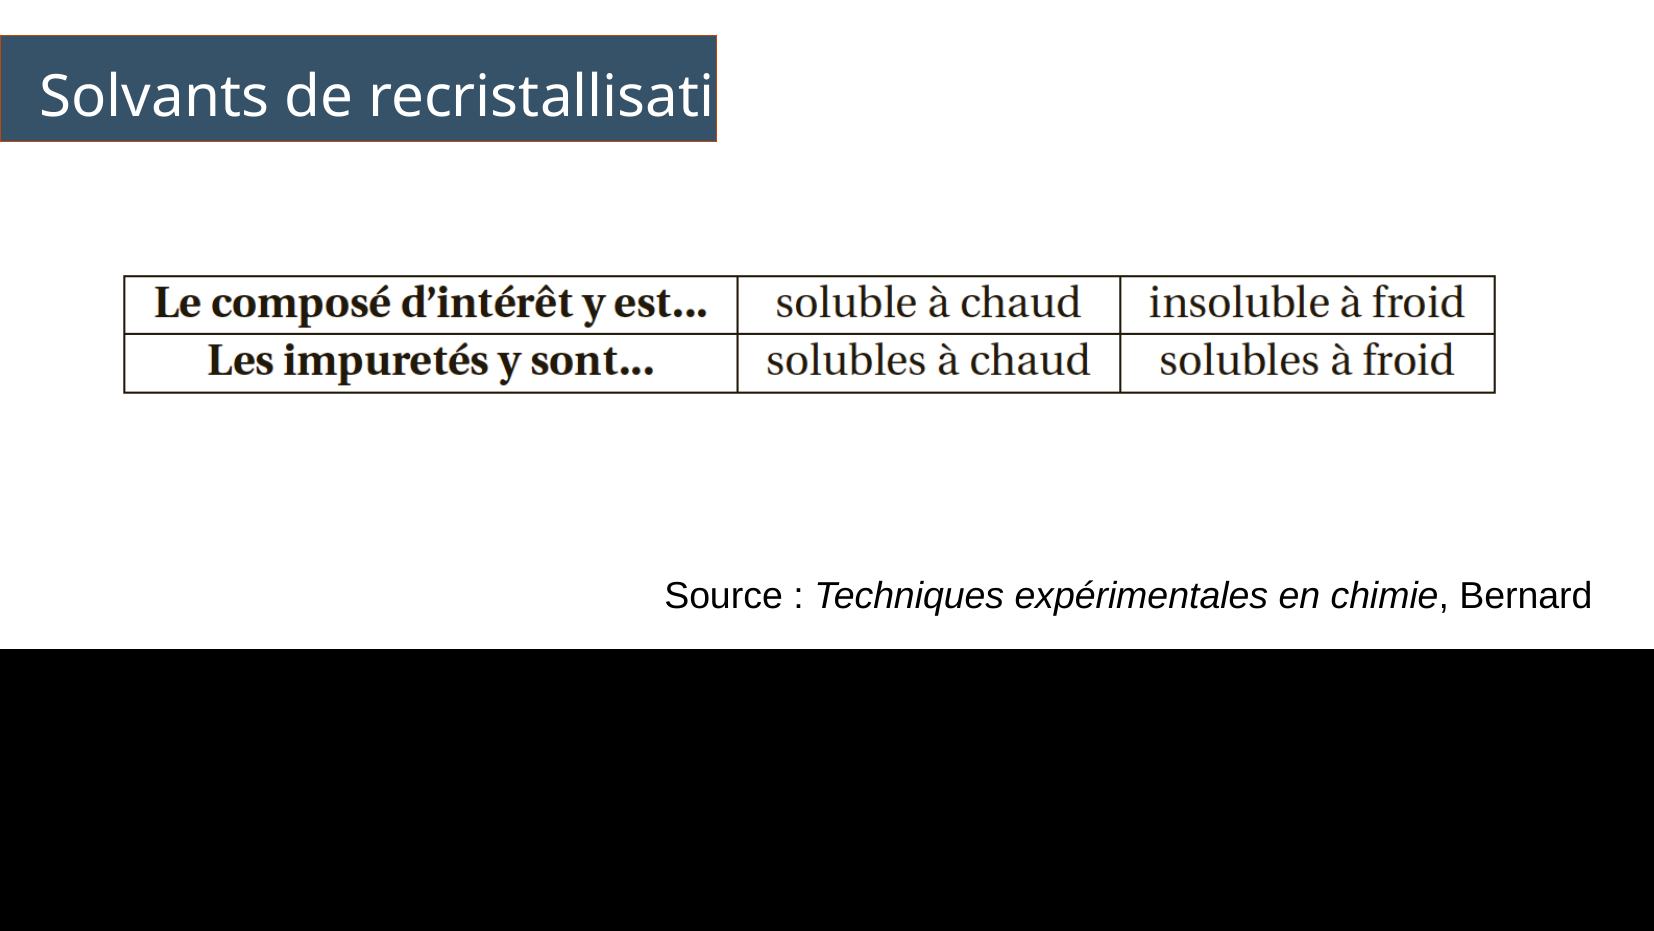

Solvants de recristallisation
Source : Techniques expérimentales en chimie, Bernard